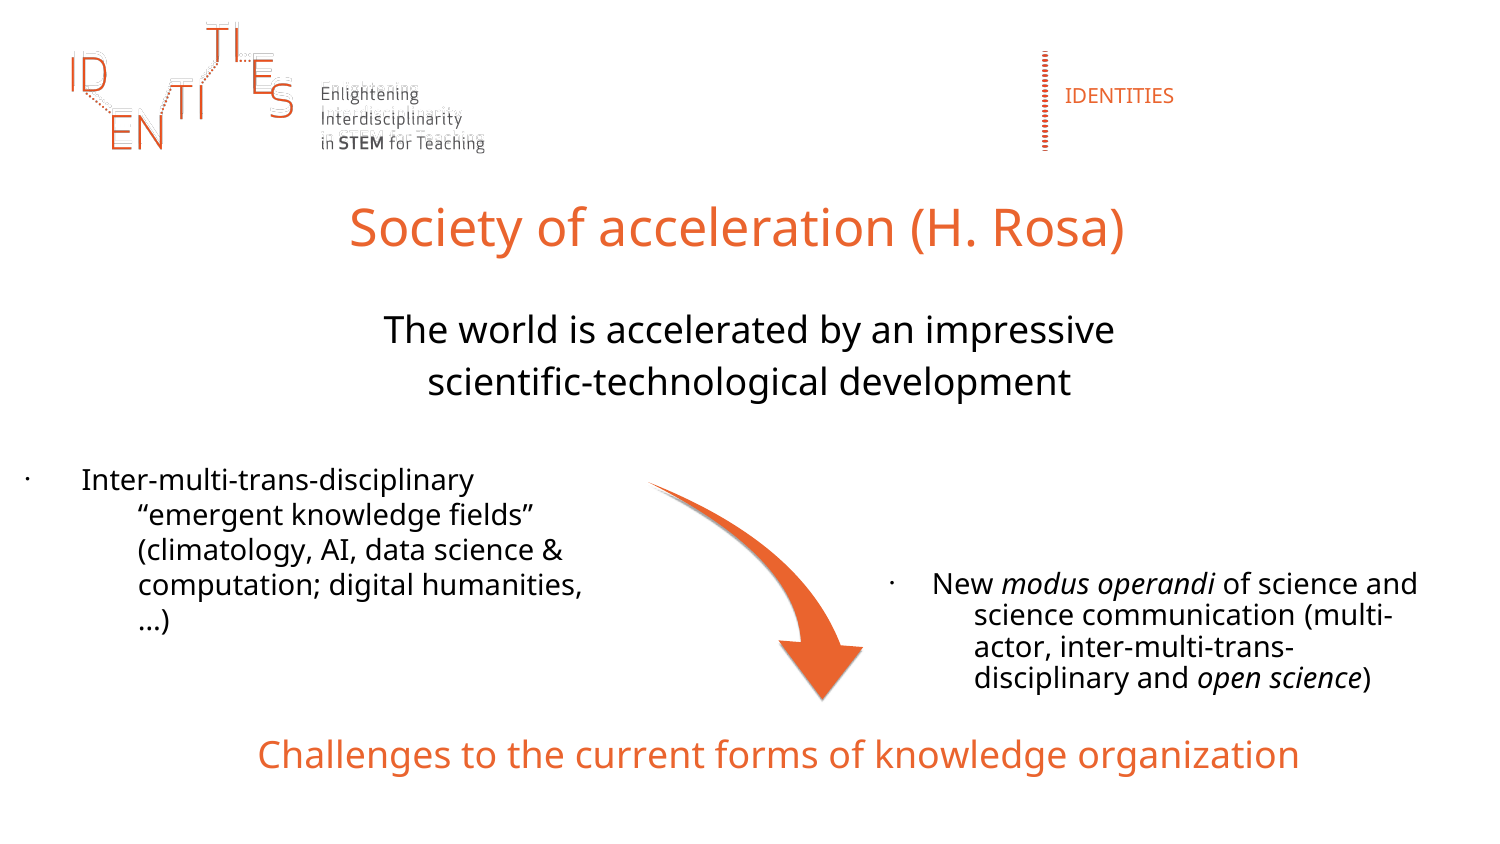

IDENTITIES
Society of acceleration (H. Rosa)
The world is accelerated by an impressive
scientific-technological development
Inter-multi-trans-disciplinary “emergent knowledge fields” (climatology, AI, data science & computation; digital humanities, …)
New modus operandi of science and science communication (multi-actor, inter-multi-trans-disciplinary and open science)
Challenges to the current forms of knowledge organization